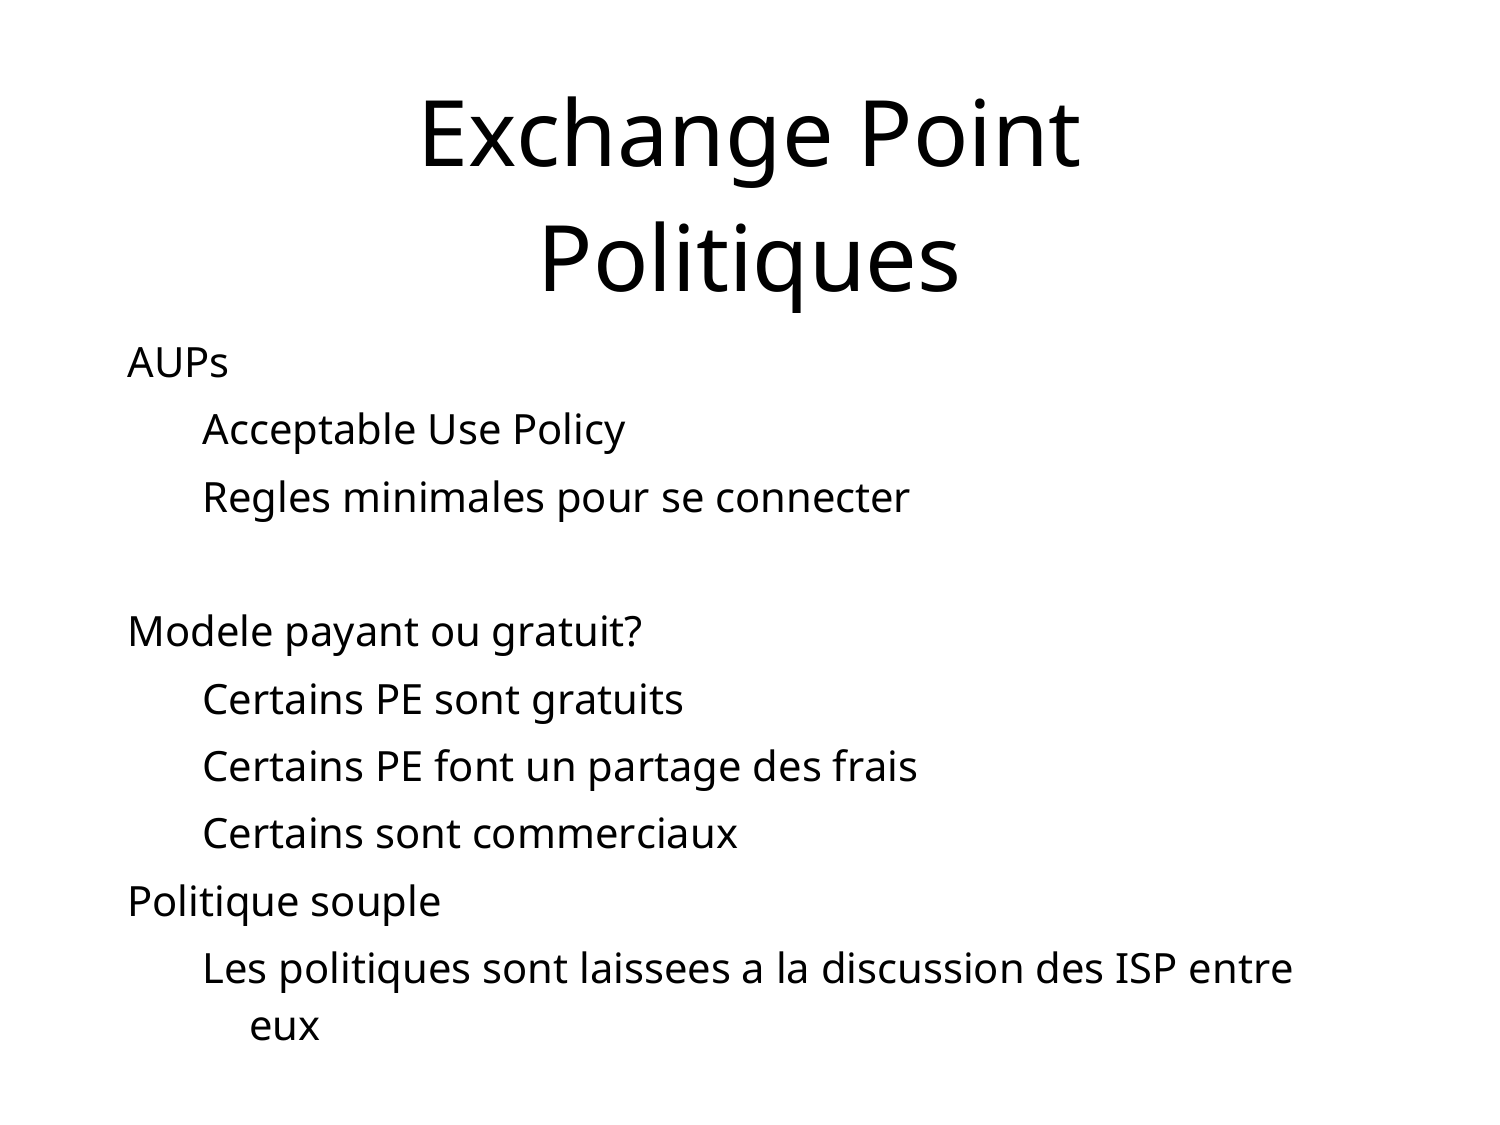

# Exchange Point Politiques
AUPs
Acceptable Use Policy
Regles minimales pour se connecter
Modele payant ou gratuit?
Certains PE sont gratuits
Certains PE font un partage des frais
Certains sont commerciaux
Politique souple
Les politiques sont laissees a la discussion des ISP entre eux